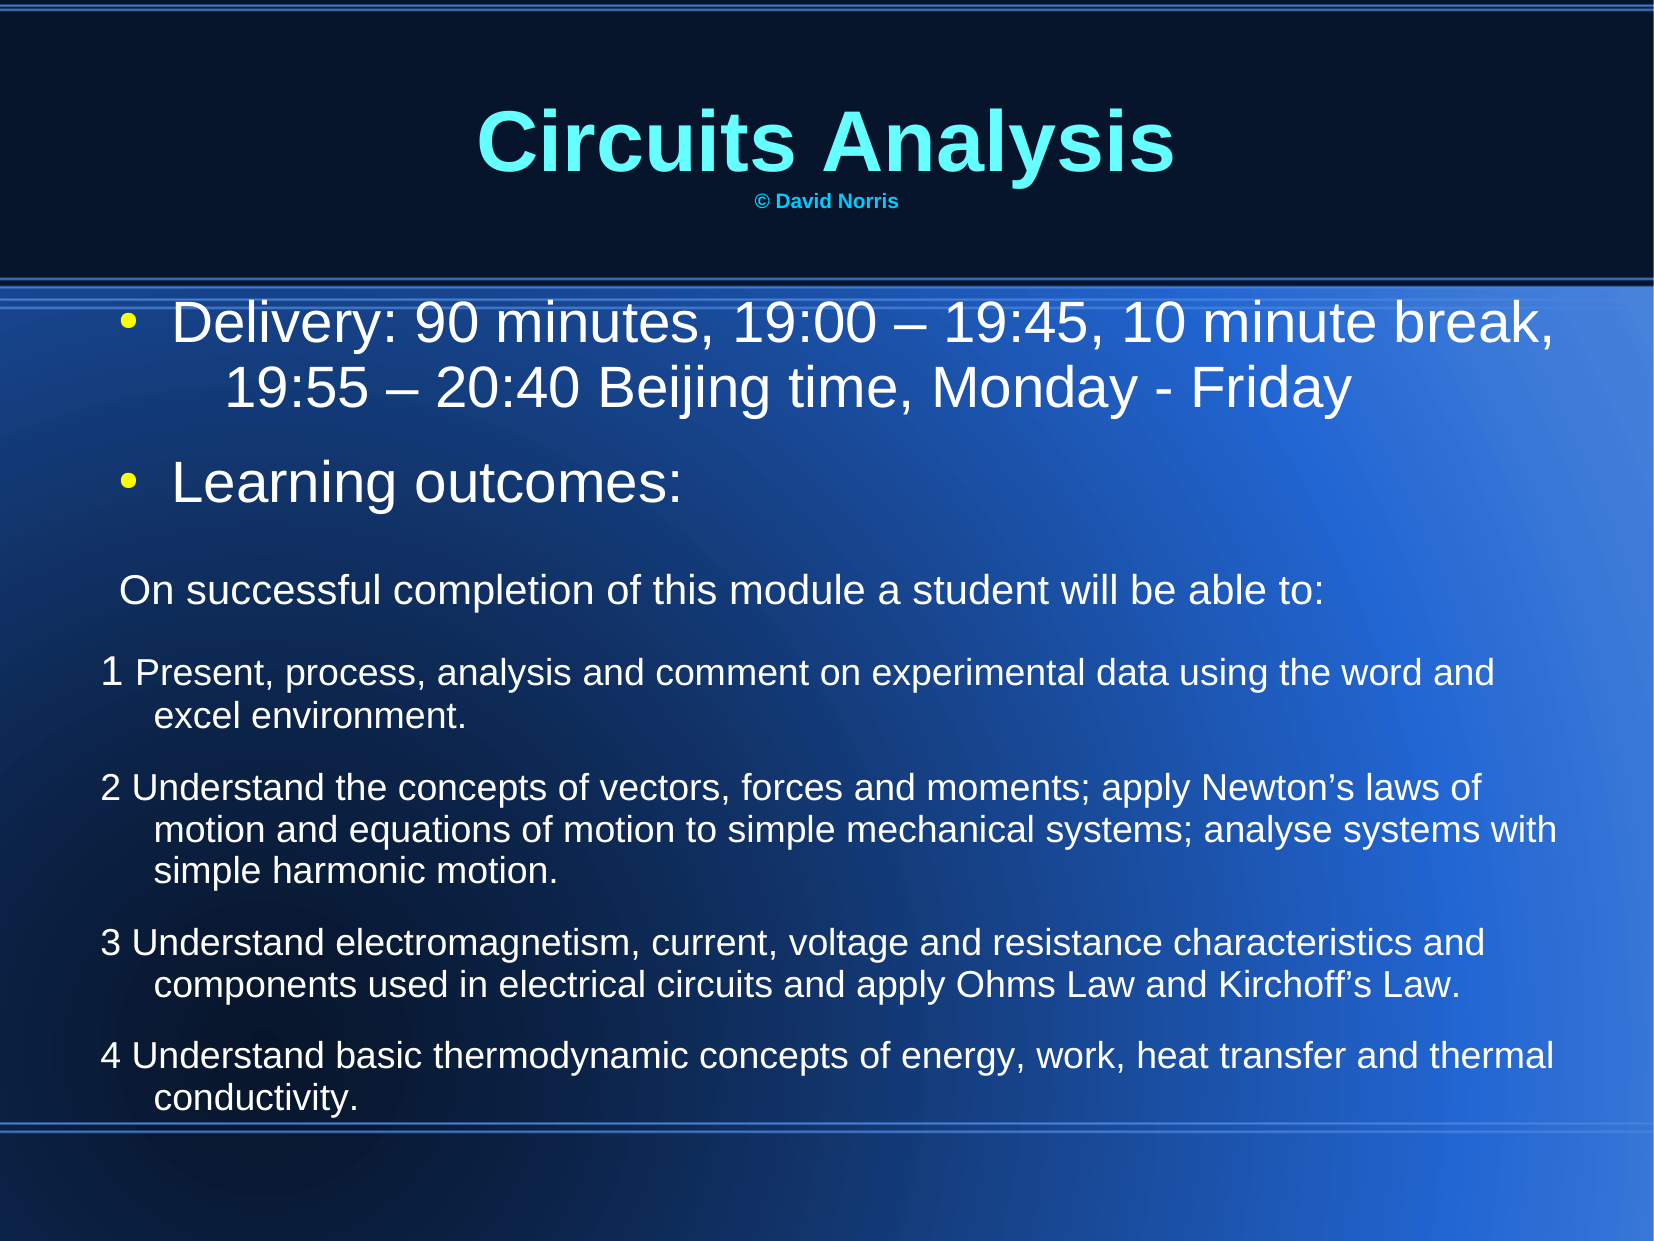

# Circuits Analysis © David Norris
Delivery: 90 minutes, 19:00 – 19:45, 10 minute break, 19:55 – 20:40 Beijing time, Monday - Friday
Learning outcomes:
 On successful completion of this module a student will be able to:
1 Present, process, analysis and comment on experimental data using the word and excel environment.
2 Understand the concepts of vectors, forces and moments; apply Newton’s laws of motion and equations of motion to simple mechanical systems; analyse systems with simple harmonic motion.
3 Understand electromagnetism, current, voltage and resistance characteristics and components used in electrical circuits and apply Ohms Law and Kirchoff’s Law.
4 Understand basic thermodynamic concepts of energy, work, heat transfer and thermal conductivity.